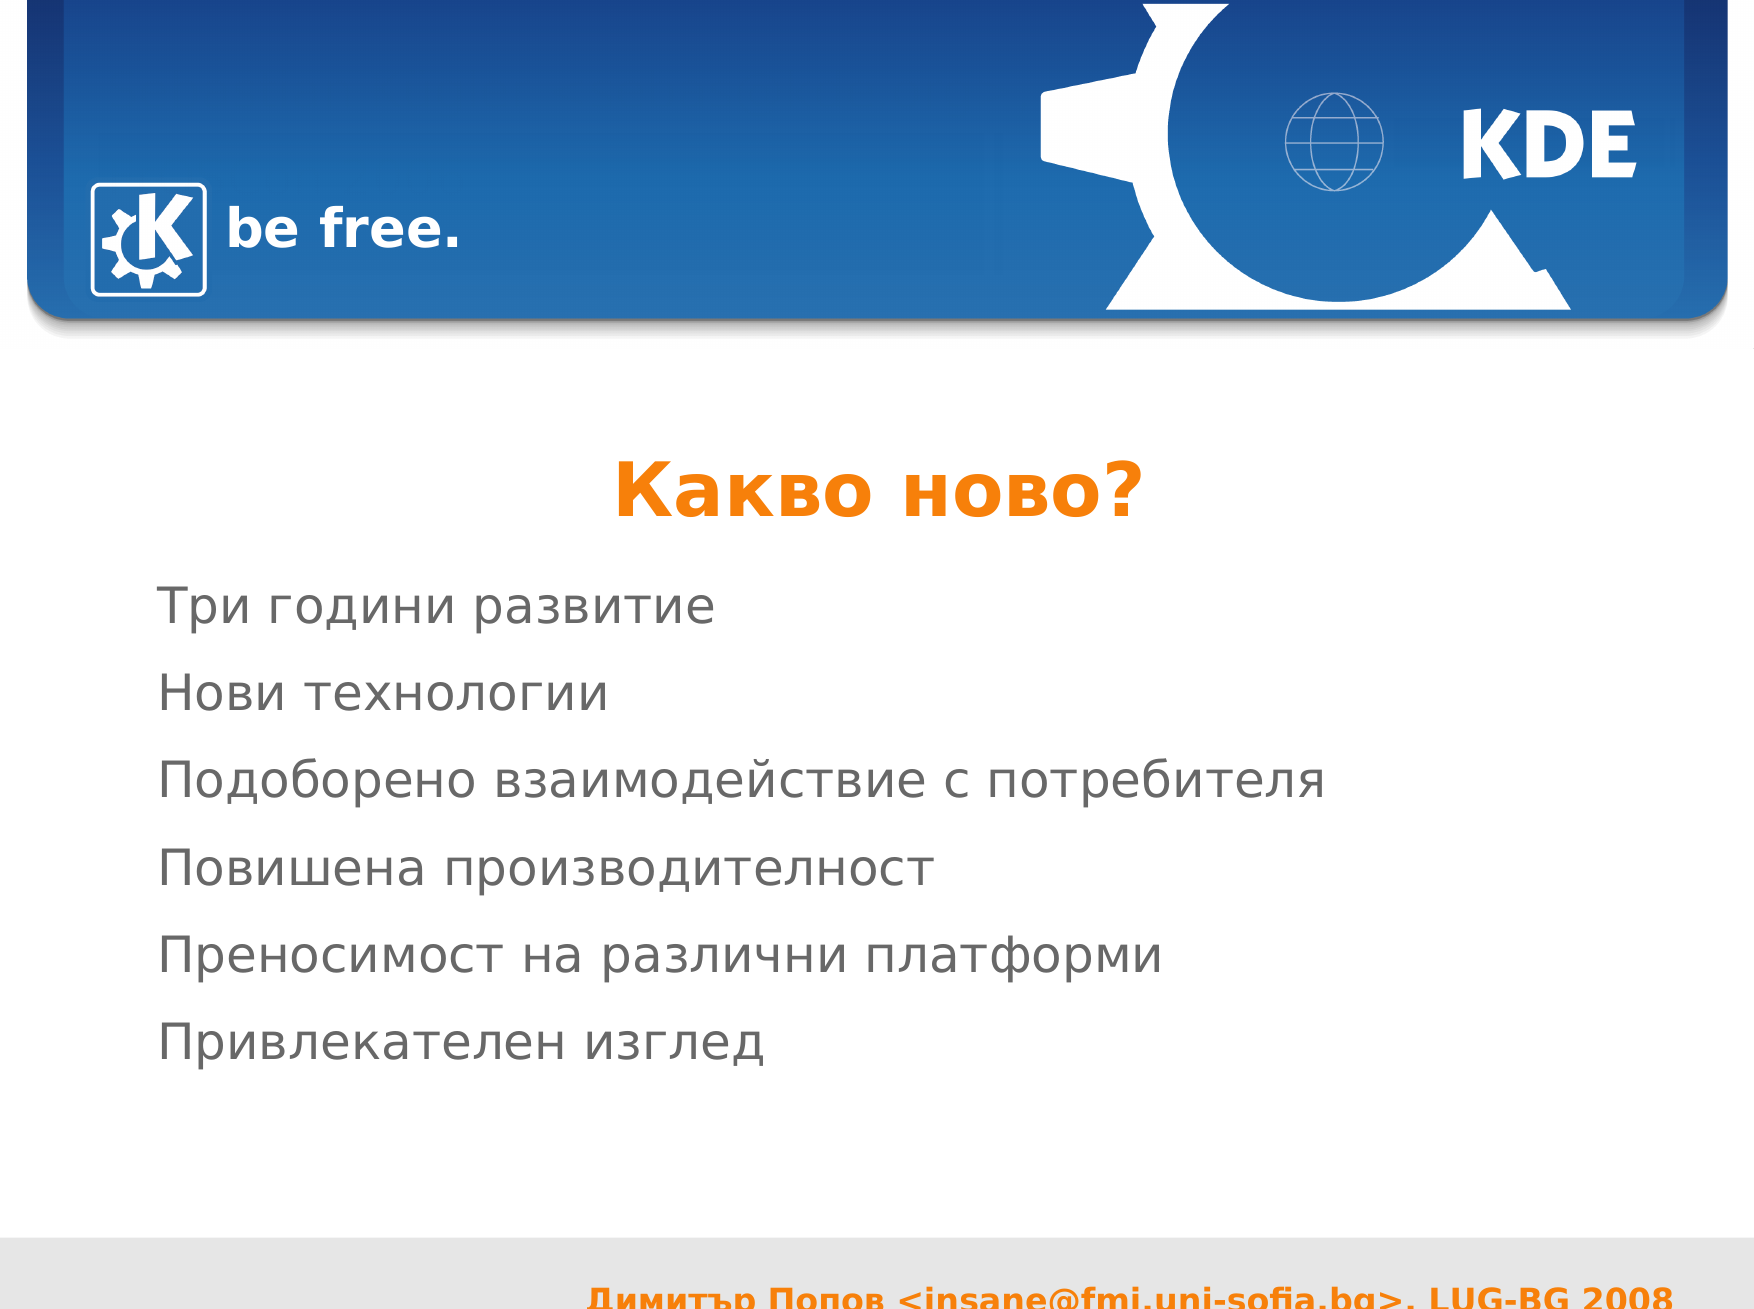

# be free.
Какво ново?
Три години развитие
Нови технологии
Подоборено взаимодействие с потребителя
Повишена производителност
Преносимост на различни платформи
Привлекателен изглед